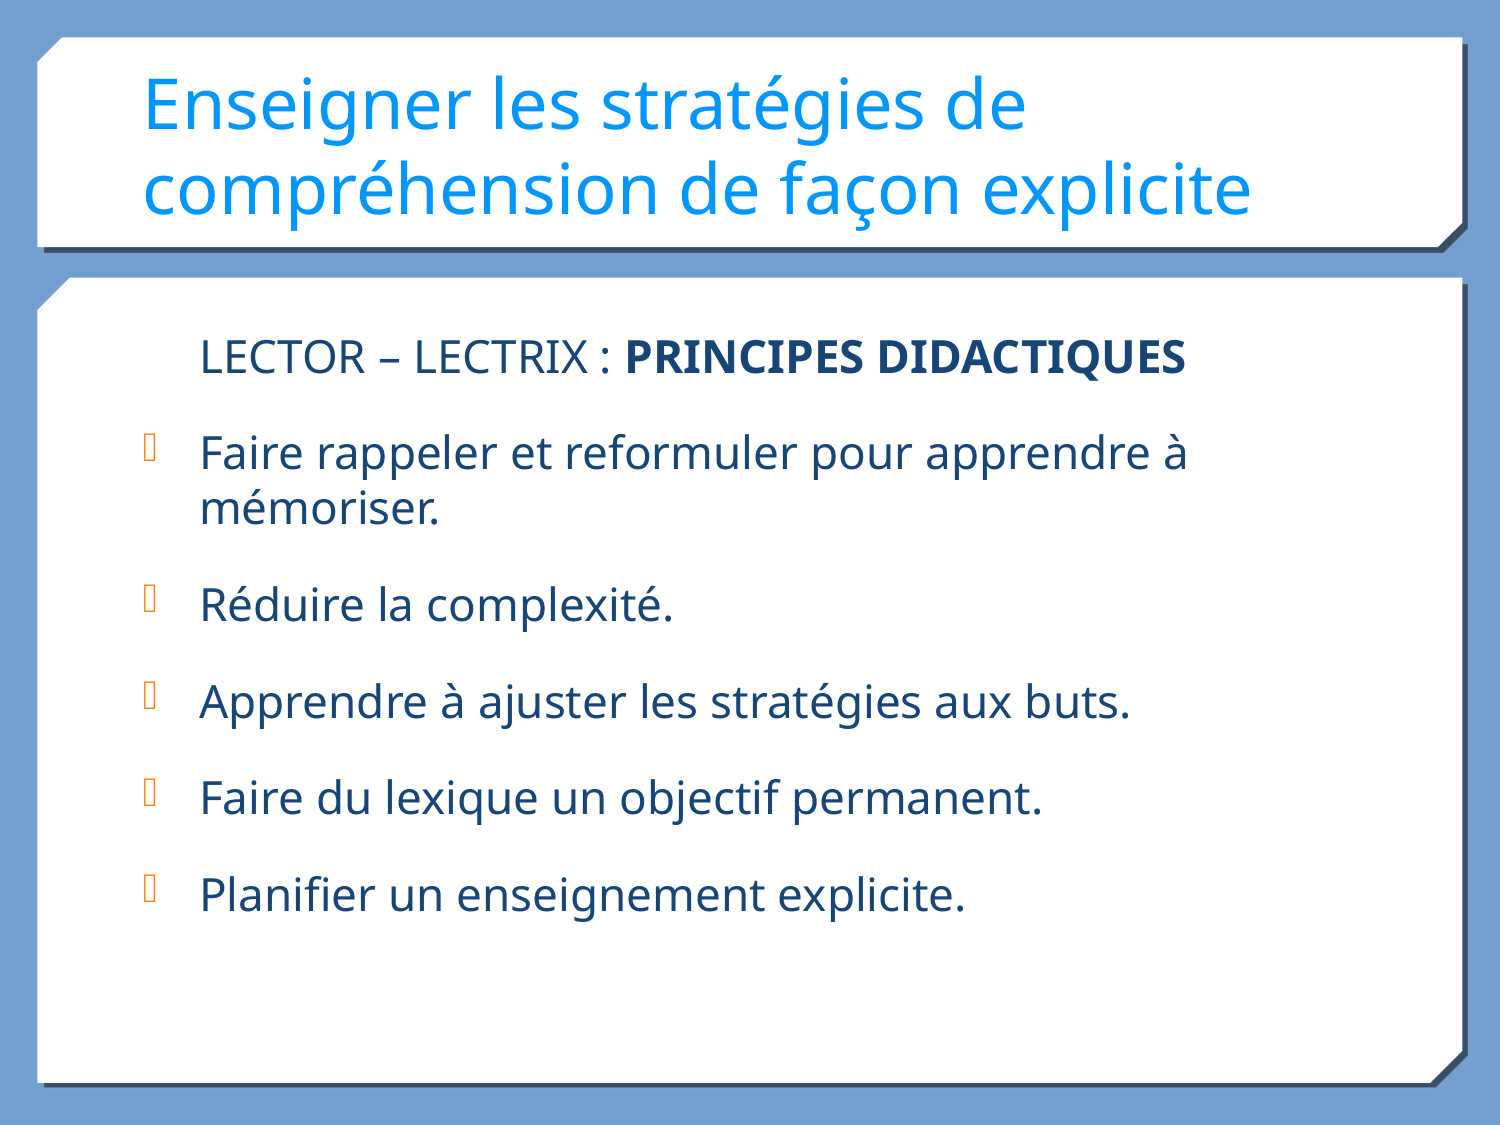

# Enseigner les stratégies de compréhension de façon explicite
LECTOR – LECTRIX : PRINCIPES DIDACTIQUES
Faire rappeler et reformuler pour apprendre à mémoriser.
Réduire la complexité.
Apprendre à ajuster les stratégies aux buts.
Faire du lexique un objectif permanent.
Planifier un enseignement explicite.